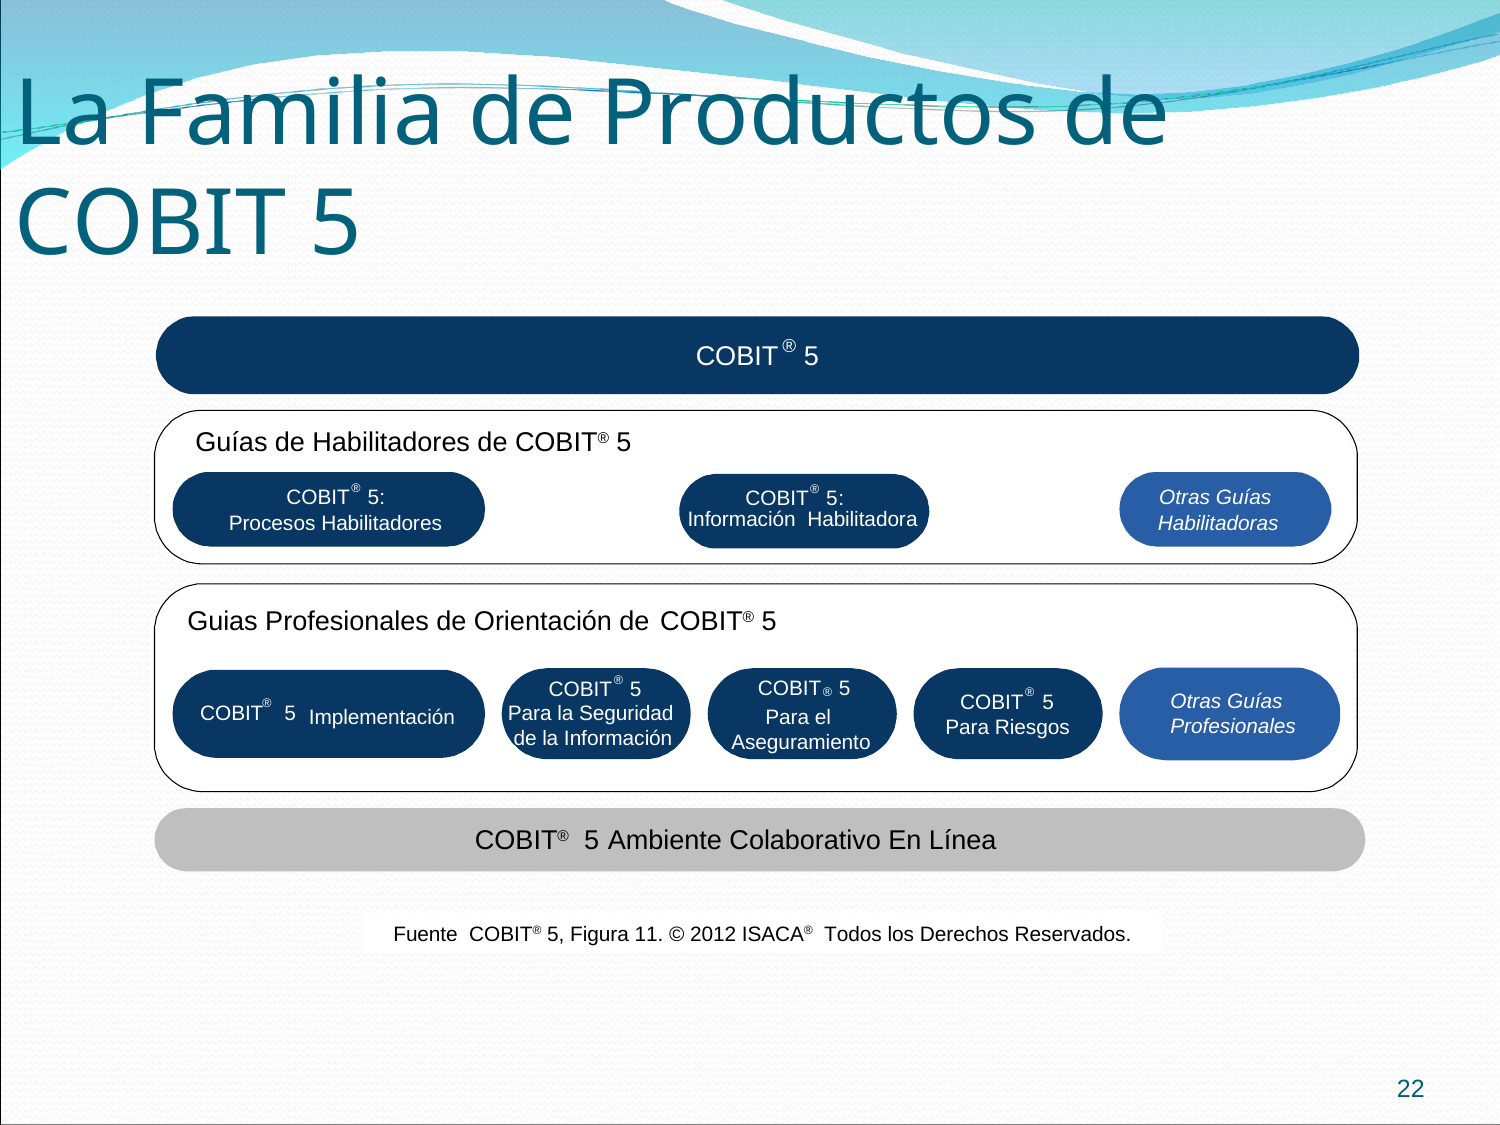

La Familia de Productos de
COBIT 5
®
COBIT
5
Guías de Habilitadores de COBIT® 5
®
COBIT
5
:
®
COBIT
5
:
Otras Guías
Información Habilitadora
Procesos Habilitadores
Habilitadoras
®
COBIT
5
COBIT
5
®
®
COBIT
5
Otras Guías
Profesionales
®
Para la Seguridad
 de la Información
COBIT
5
Para el
 Aseguramiento
Implementación
Para Riesgos
COBIT®
5
Ambiente Colaborativo En Línea
Guias Profesionales de Orientación de
COBIT® 5
Fuente  COBIT® 5, Figura 11. © 2012 ISACA® Todos los Derechos Reservados.